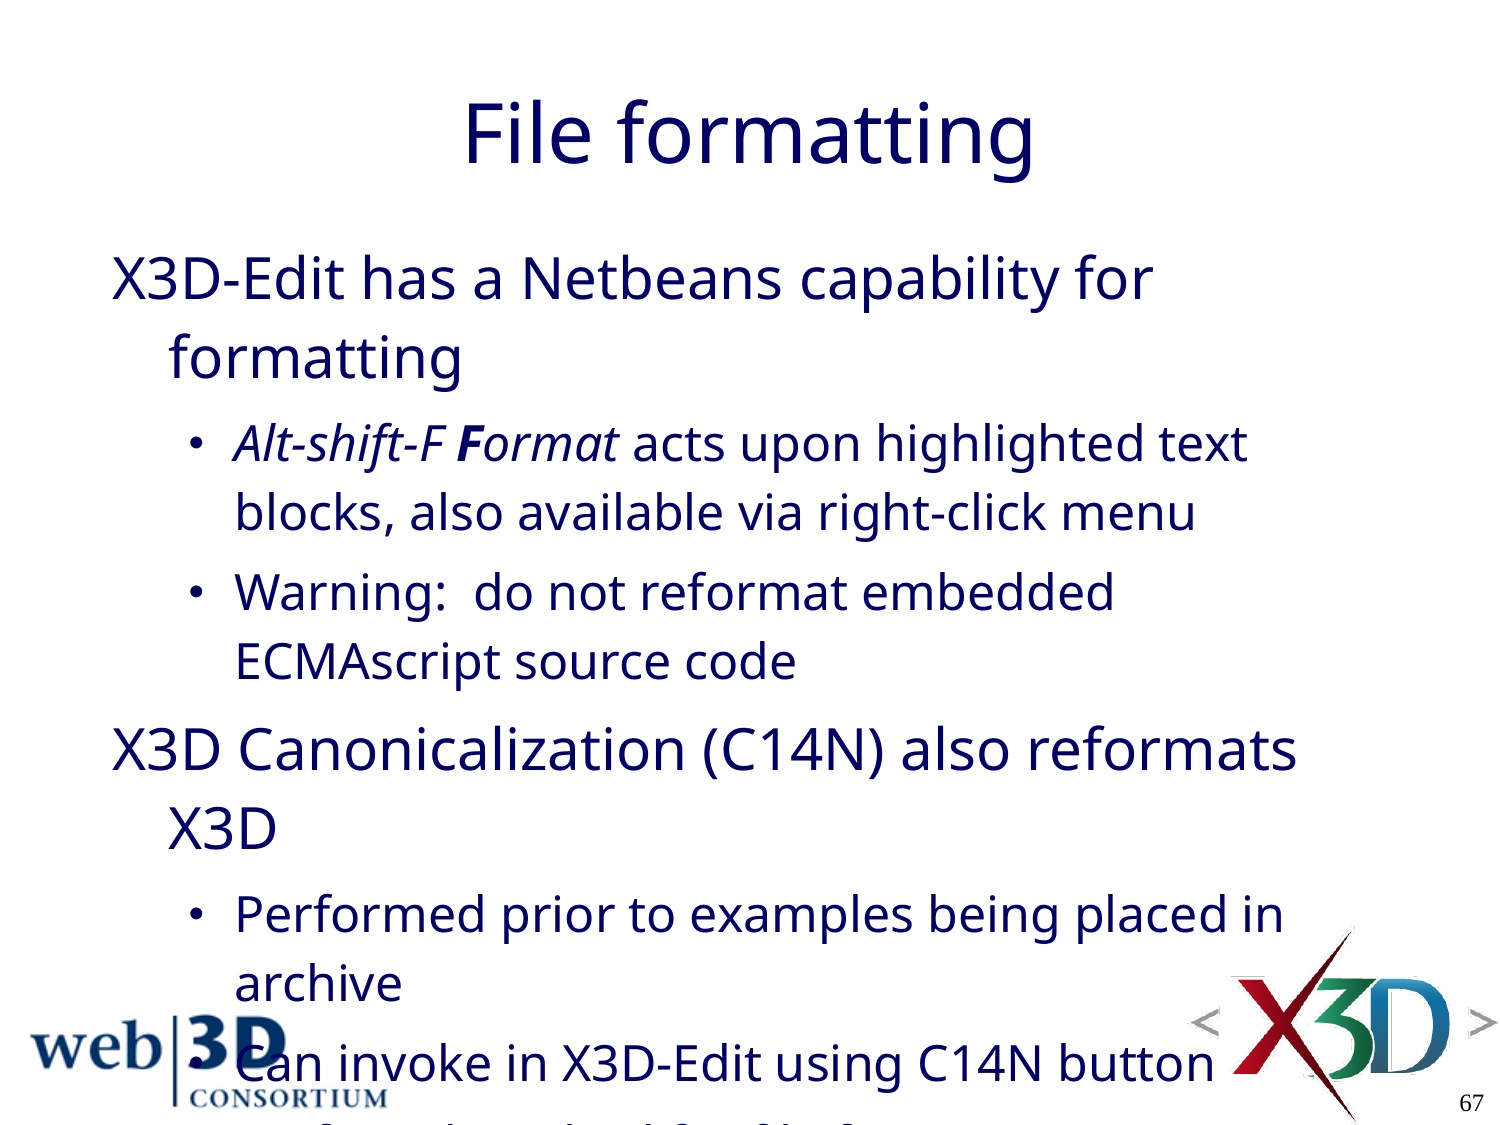

# File formatting
X3D-Edit has a Netbeans capability for formatting
Alt-shift-F Format acts upon highlighted text blocks, also available via right-click menu
Warning: do not reformat embedded ECMAscript source code
X3D Canonicalization (C14N) also reformats X3D
Performed prior to examples being placed in archive
Can invoke in X3D-Edit using C14N button
Preferred method for file formatting